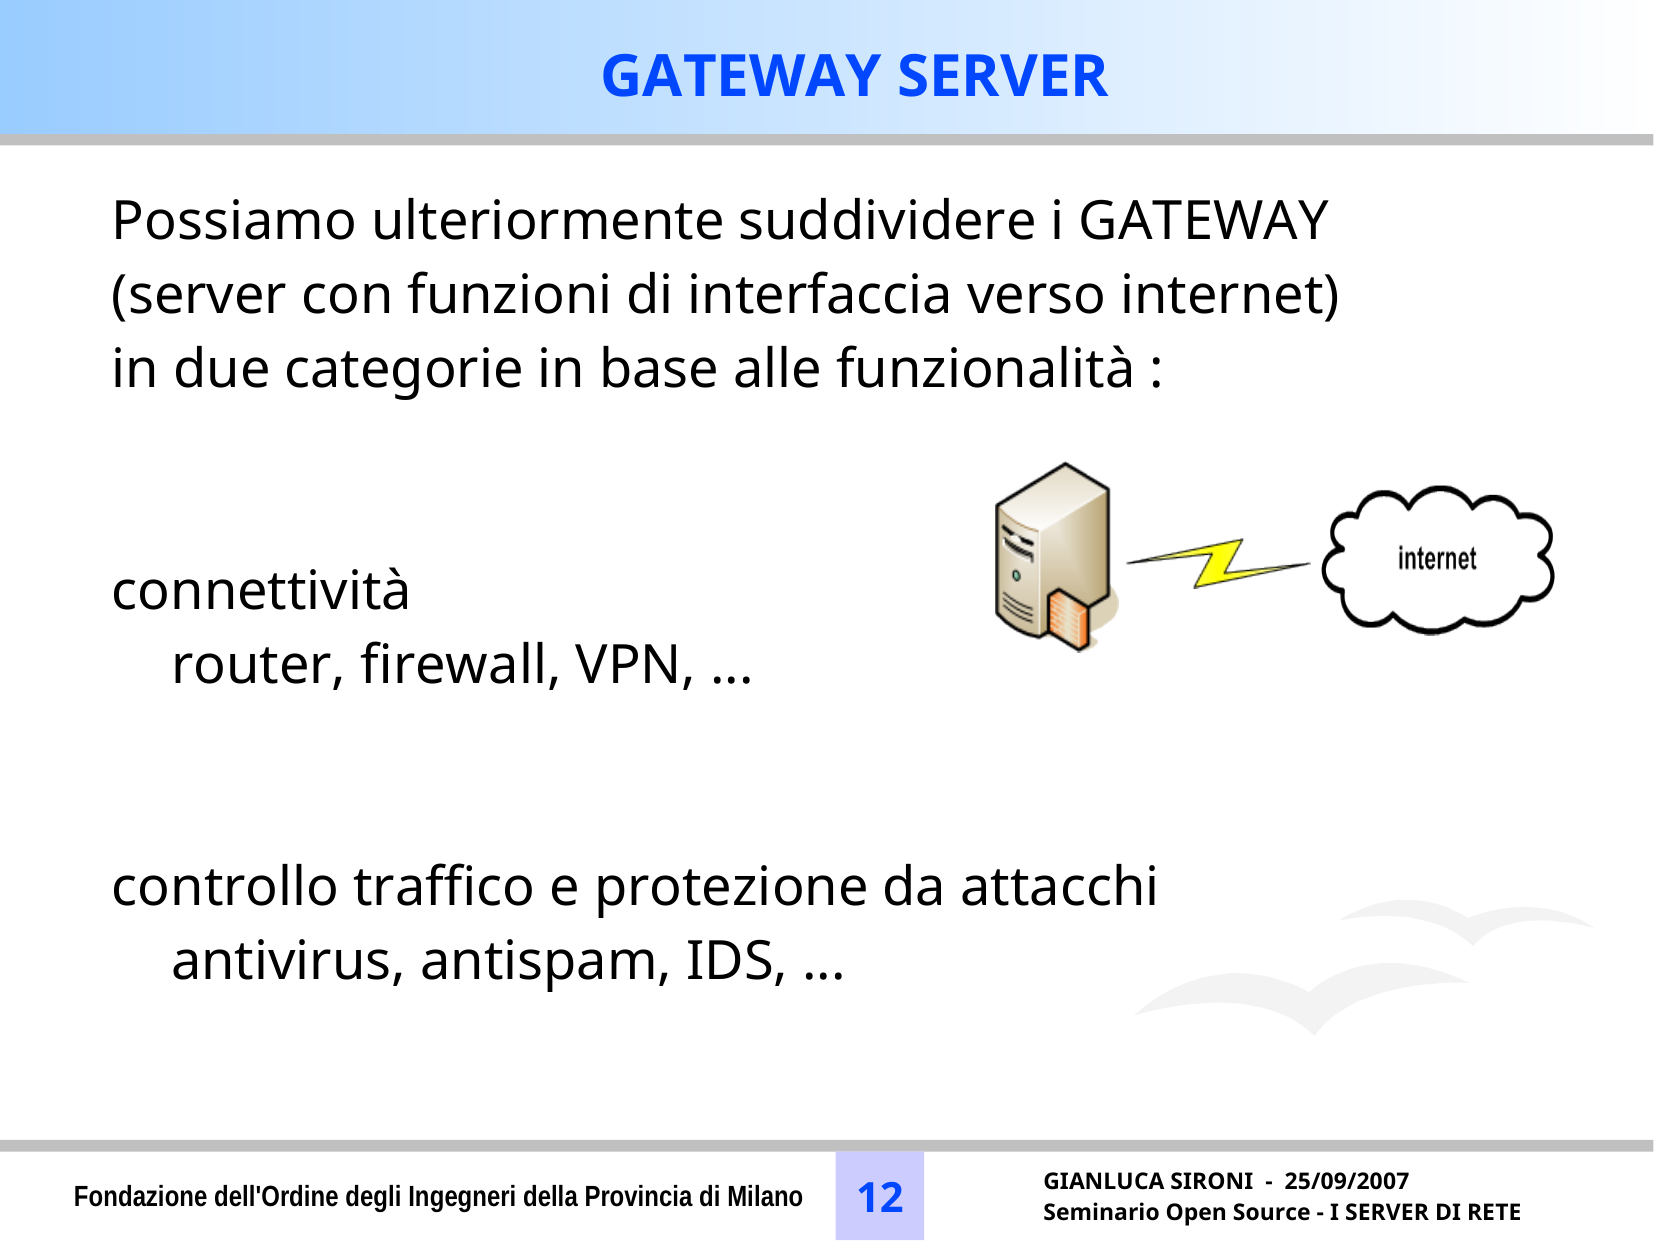

# GATEWAY SERVER
Possiamo ulteriormente suddividere i GATEWAY
(server con funzioni di interfaccia verso internet)
in due categorie in base alle funzionalità :
connettività
router, firewall, VPN, ...
controllo traffico e protezione da attacchi
antivirus, antispam, IDS, ...